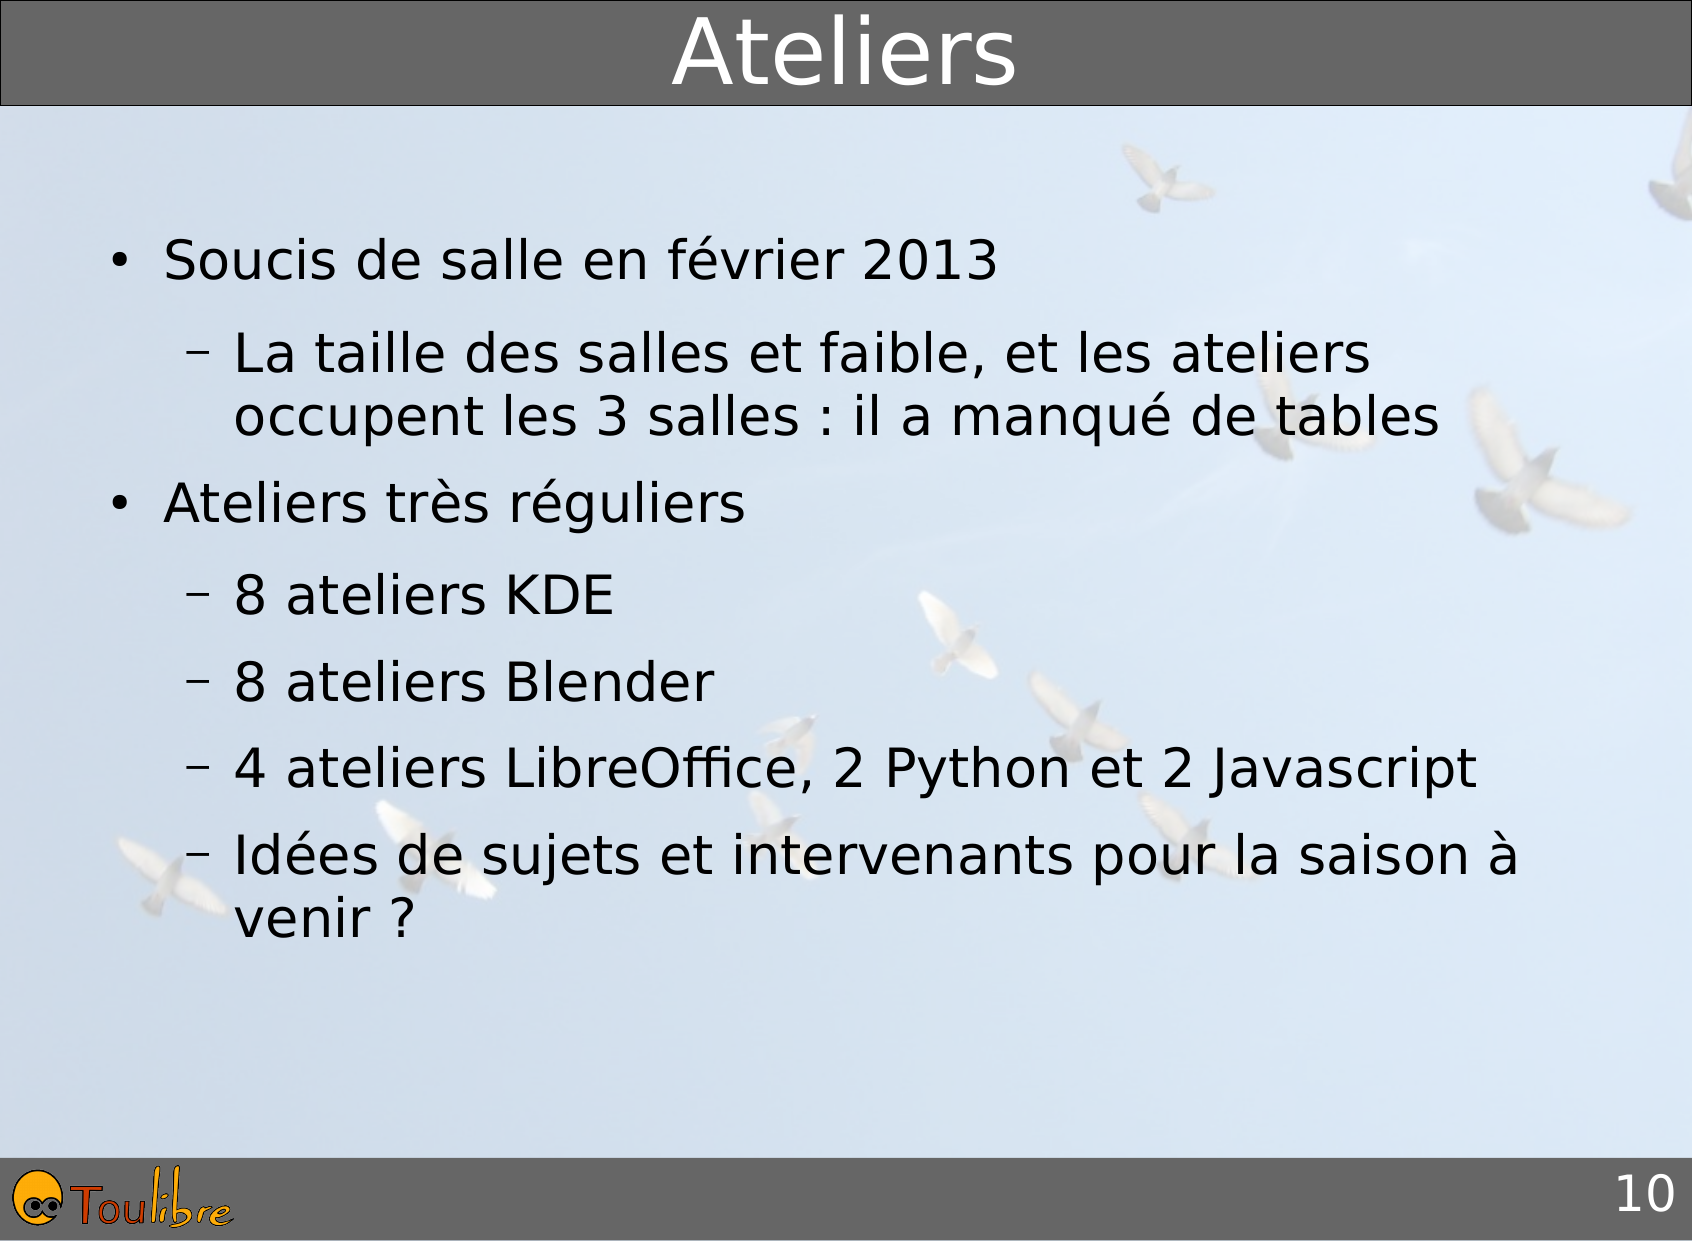

# Ateliers
Soucis de salle en février 2013
La taille des salles et faible, et les ateliers occupent les 3 salles : il a manqué de tables
Ateliers très réguliers
8 ateliers KDE
8 ateliers Blender
4 ateliers LibreOffice, 2 Python et 2 Javascript
Idées de sujets et intervenants pour la saison à venir ?